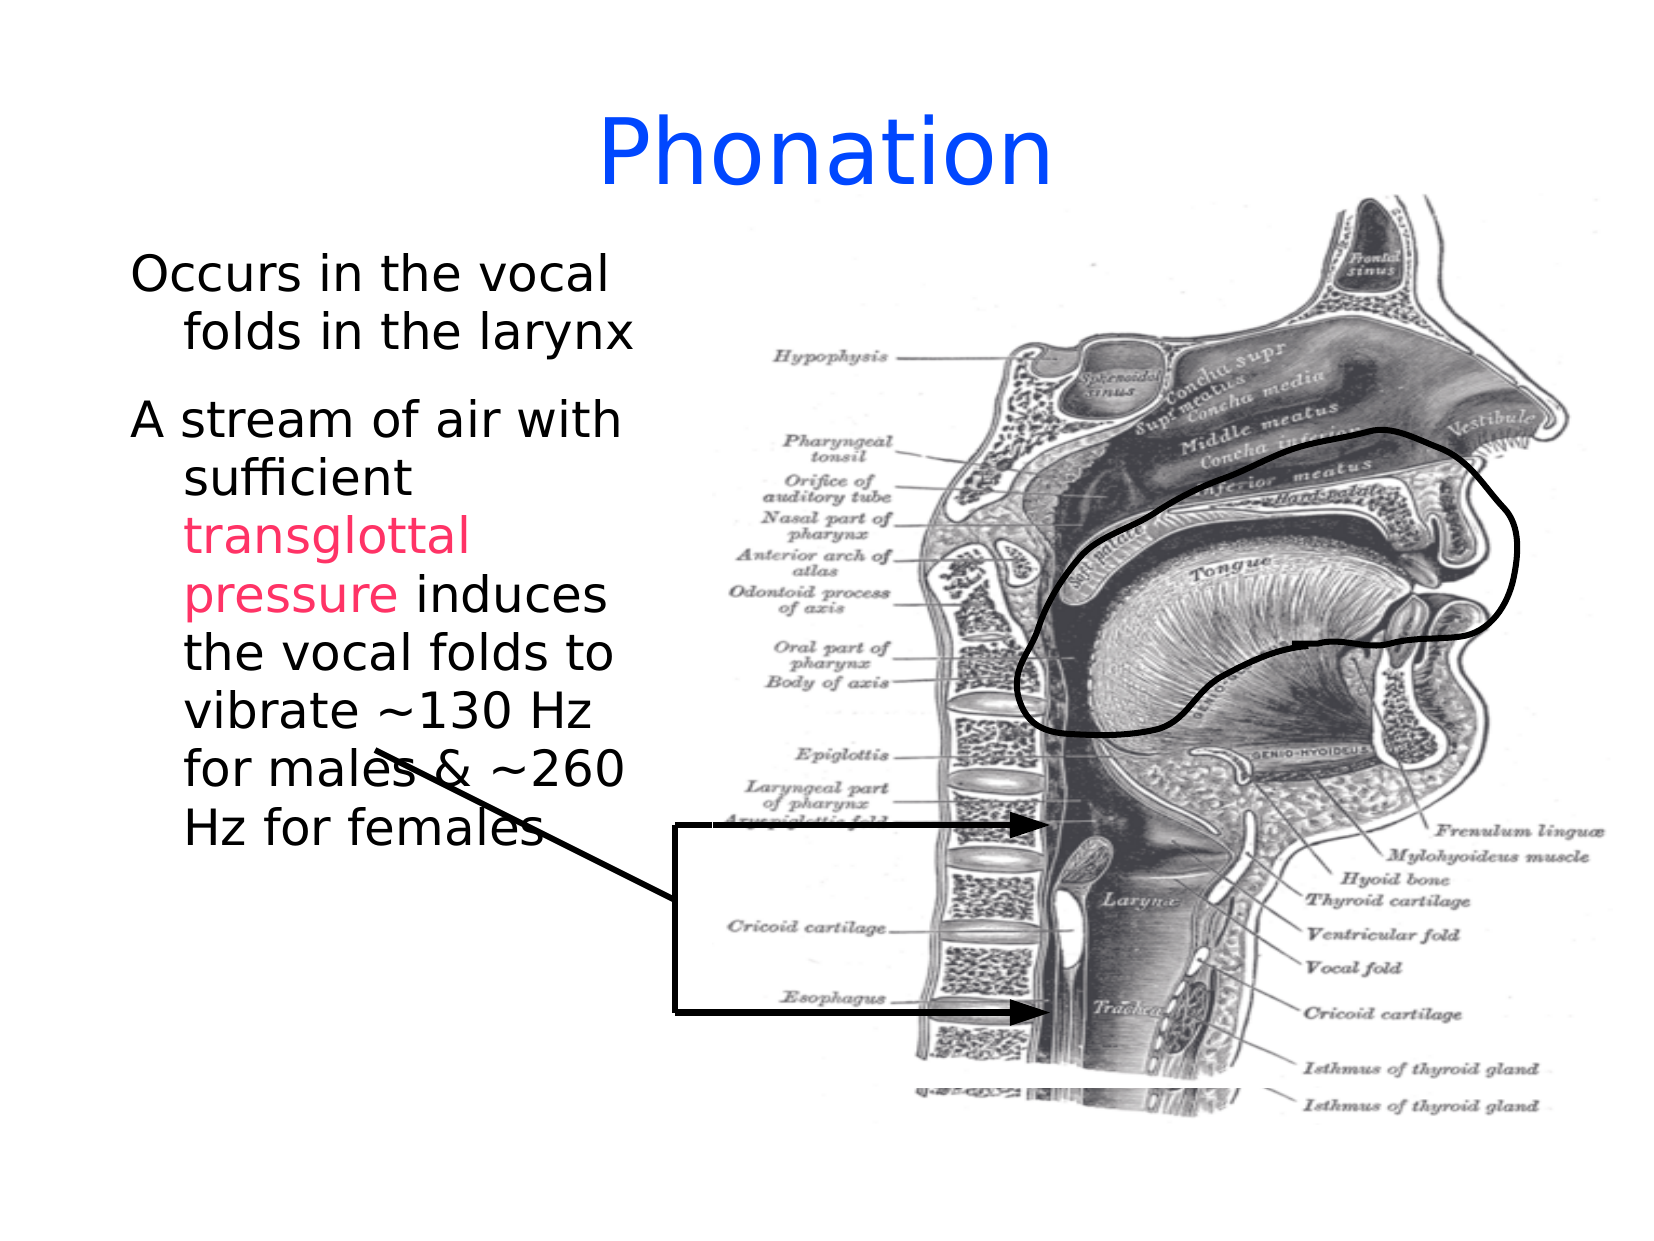

# Phonation
Occurs in the vocal folds in the larynx
A stream of air with sufficient transglottal pressure induces the vocal folds to vibrate ~130 Hz for males & ~260 Hz for females